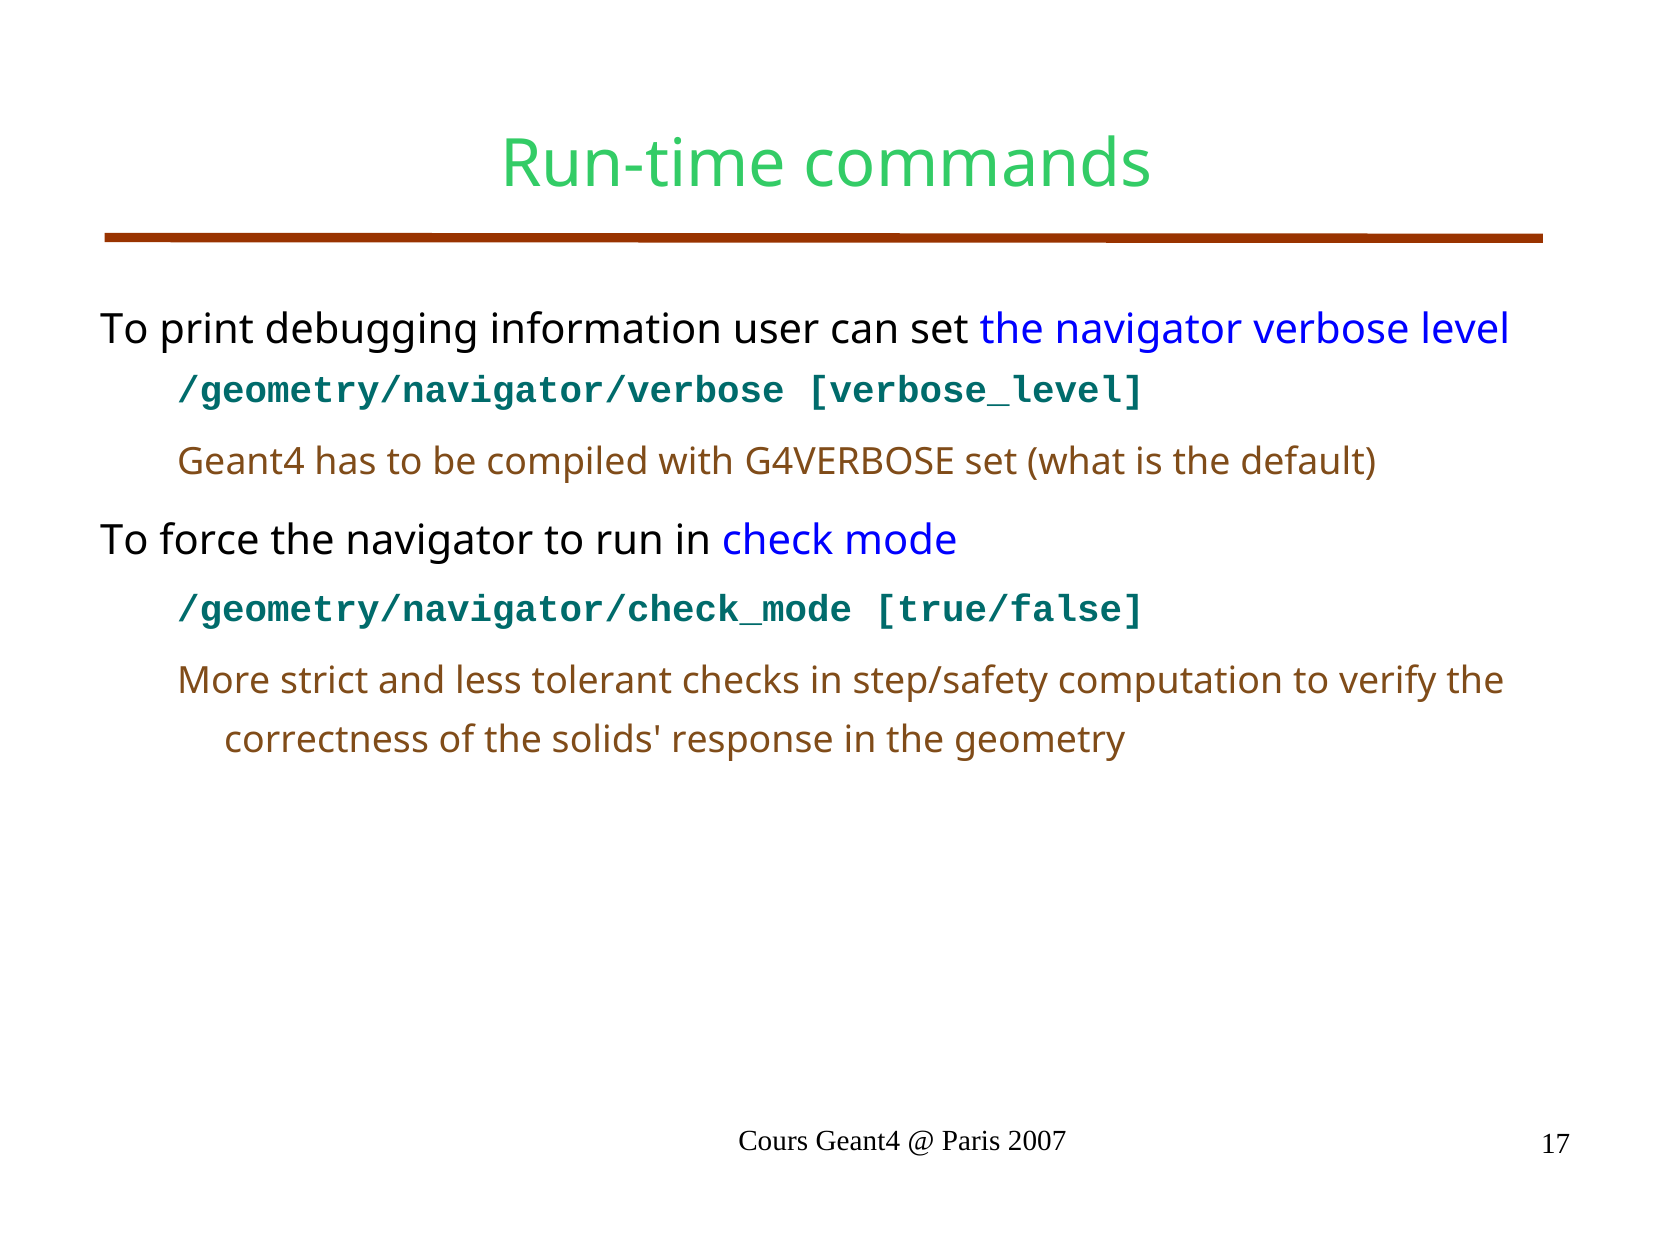

# Run-time commands
To print debugging information user can set the navigator verbose level
/geometry/navigator/verbose [verbose_level]
Geant4 has to be compiled with G4VERBOSE set (what is the default)
To force the navigator to run in check mode
/geometry/navigator/check_mode [true/false]
More strict and less tolerant checks in step/safety computation to verify the correctness of the solids' response in the geometry
Cours Geant4 @ Paris 2007
17